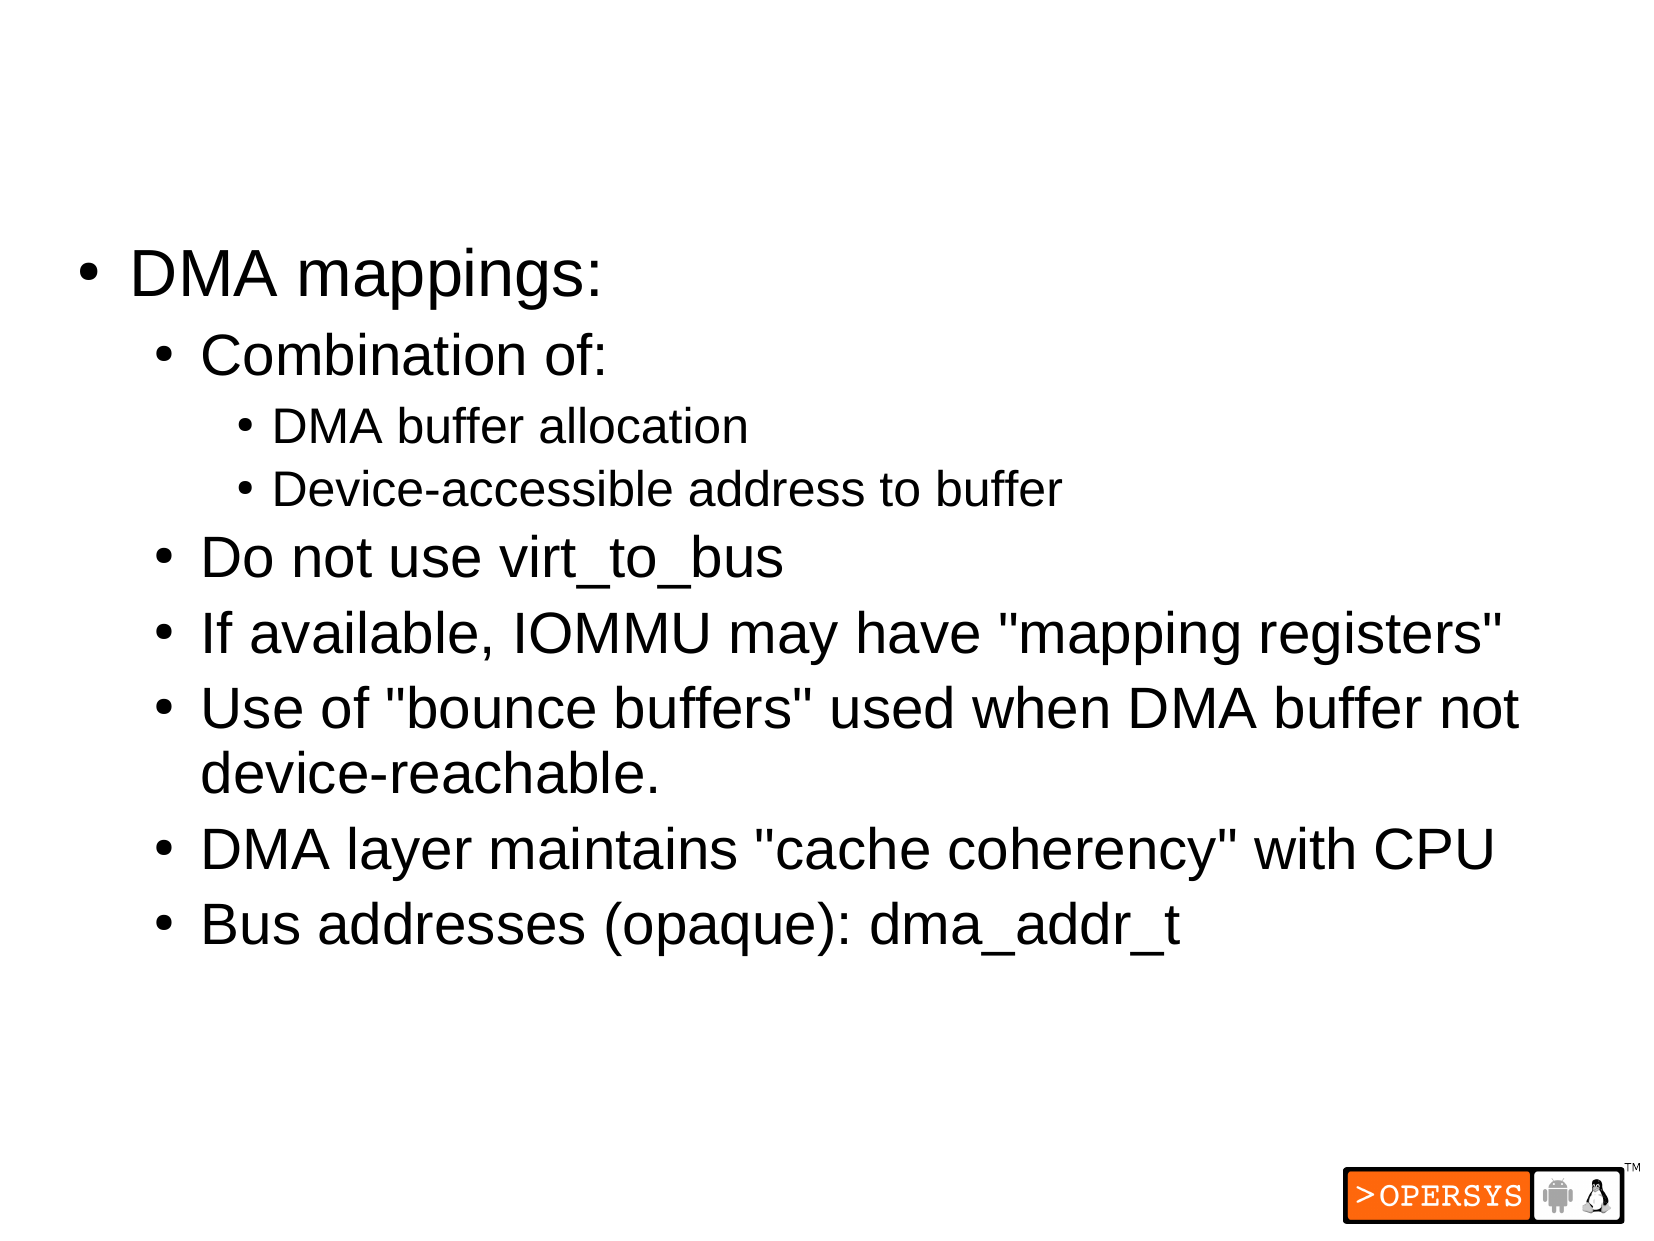

# DMA mappings:
Combination of:
DMA buffer allocation
Device-accessible address to buffer
Do not use virt_to_bus
If available, IOMMU may have "mapping registers"
Use of "bounce buffers" used when DMA buffer not device-reachable.
DMA layer maintains "cache coherency" with CPU
Bus addresses (opaque): dma_addr_t